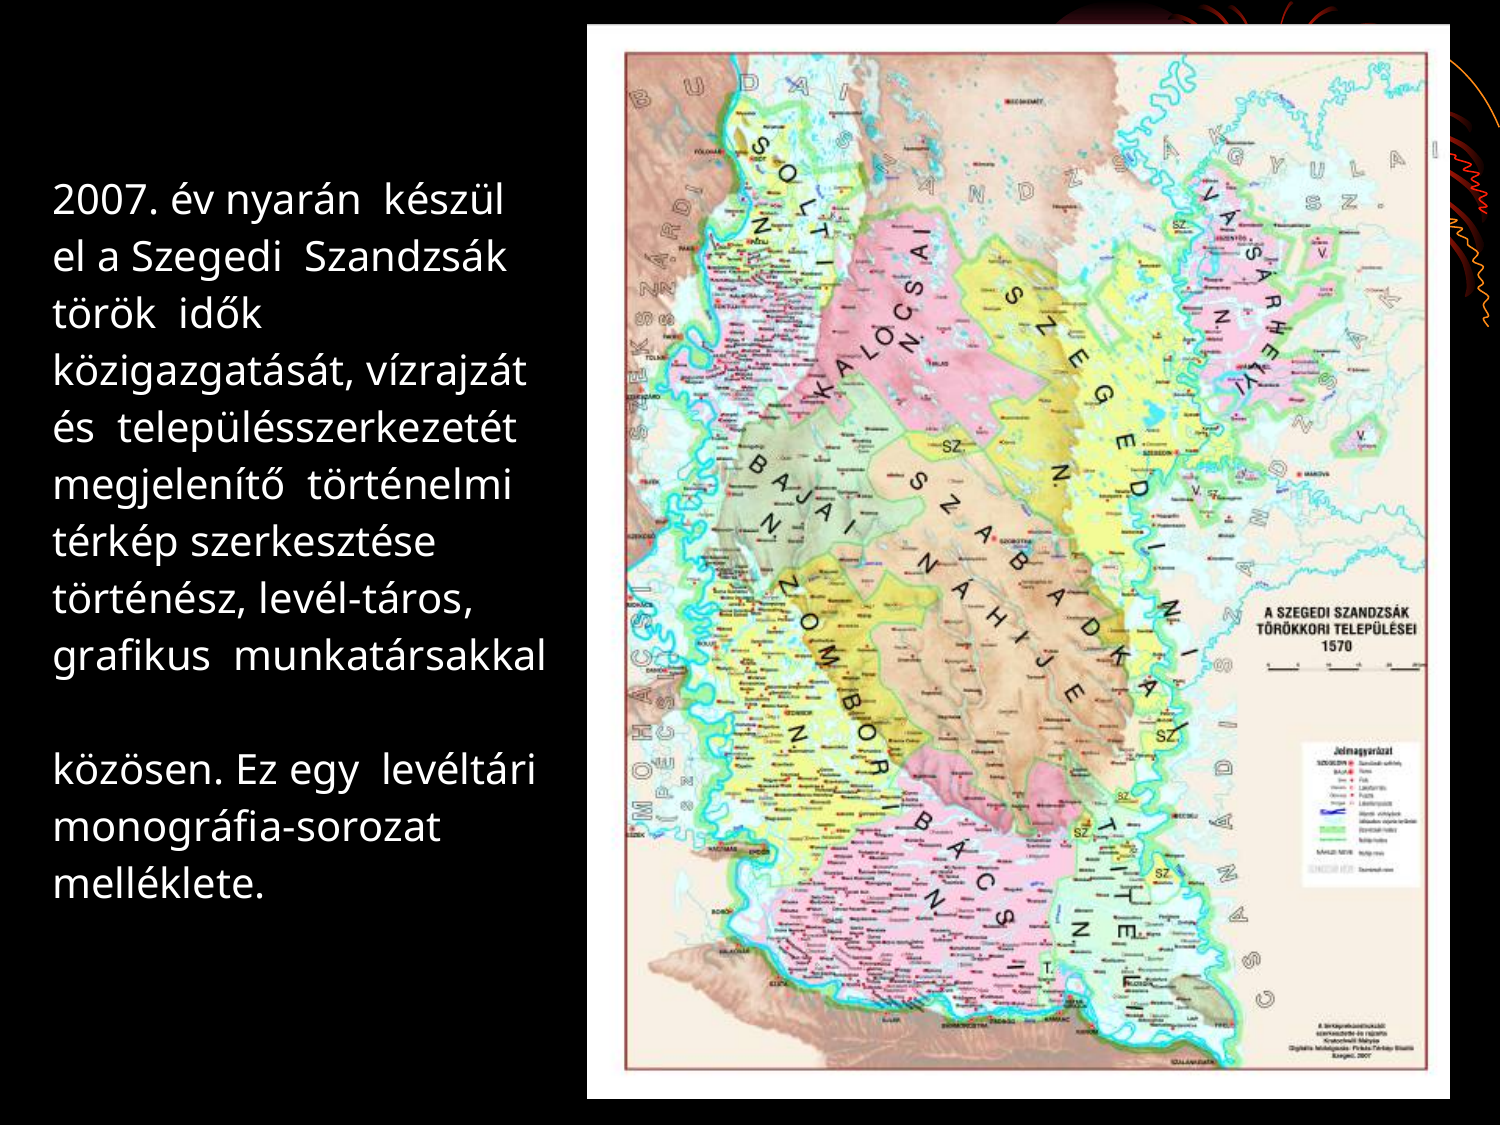

# 2007. év nyarán készül el a Szegedi Szandzsák török idők közigazgatását, vízrajzát és településszerkezetét megjelenítő történelmi térkép szerkesztése történész, levél-táros, grafikus munkatársakkal közösen. Ez egy levéltári monográfia-sorozat melléklete.